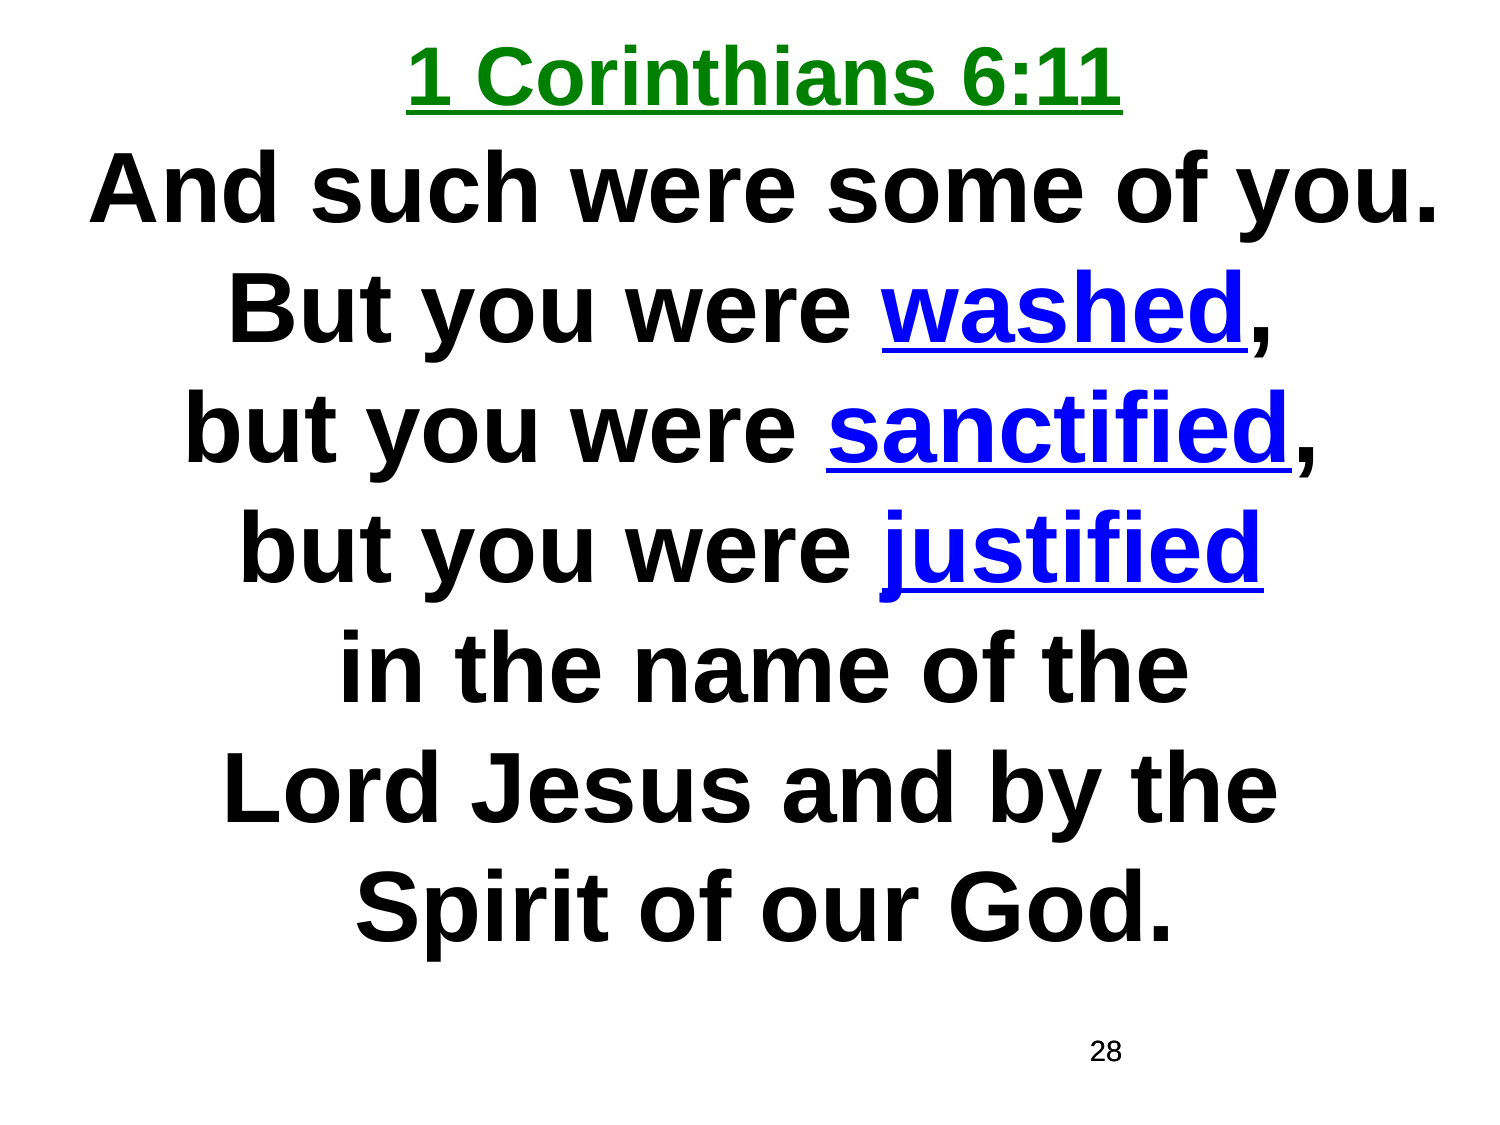

1 Corinthians 6:11
And such were some of you. But you were washed,
but you were sanctified,
but you were justified
in the name of the
Lord Jesus and by the
Spirit of our God.
28